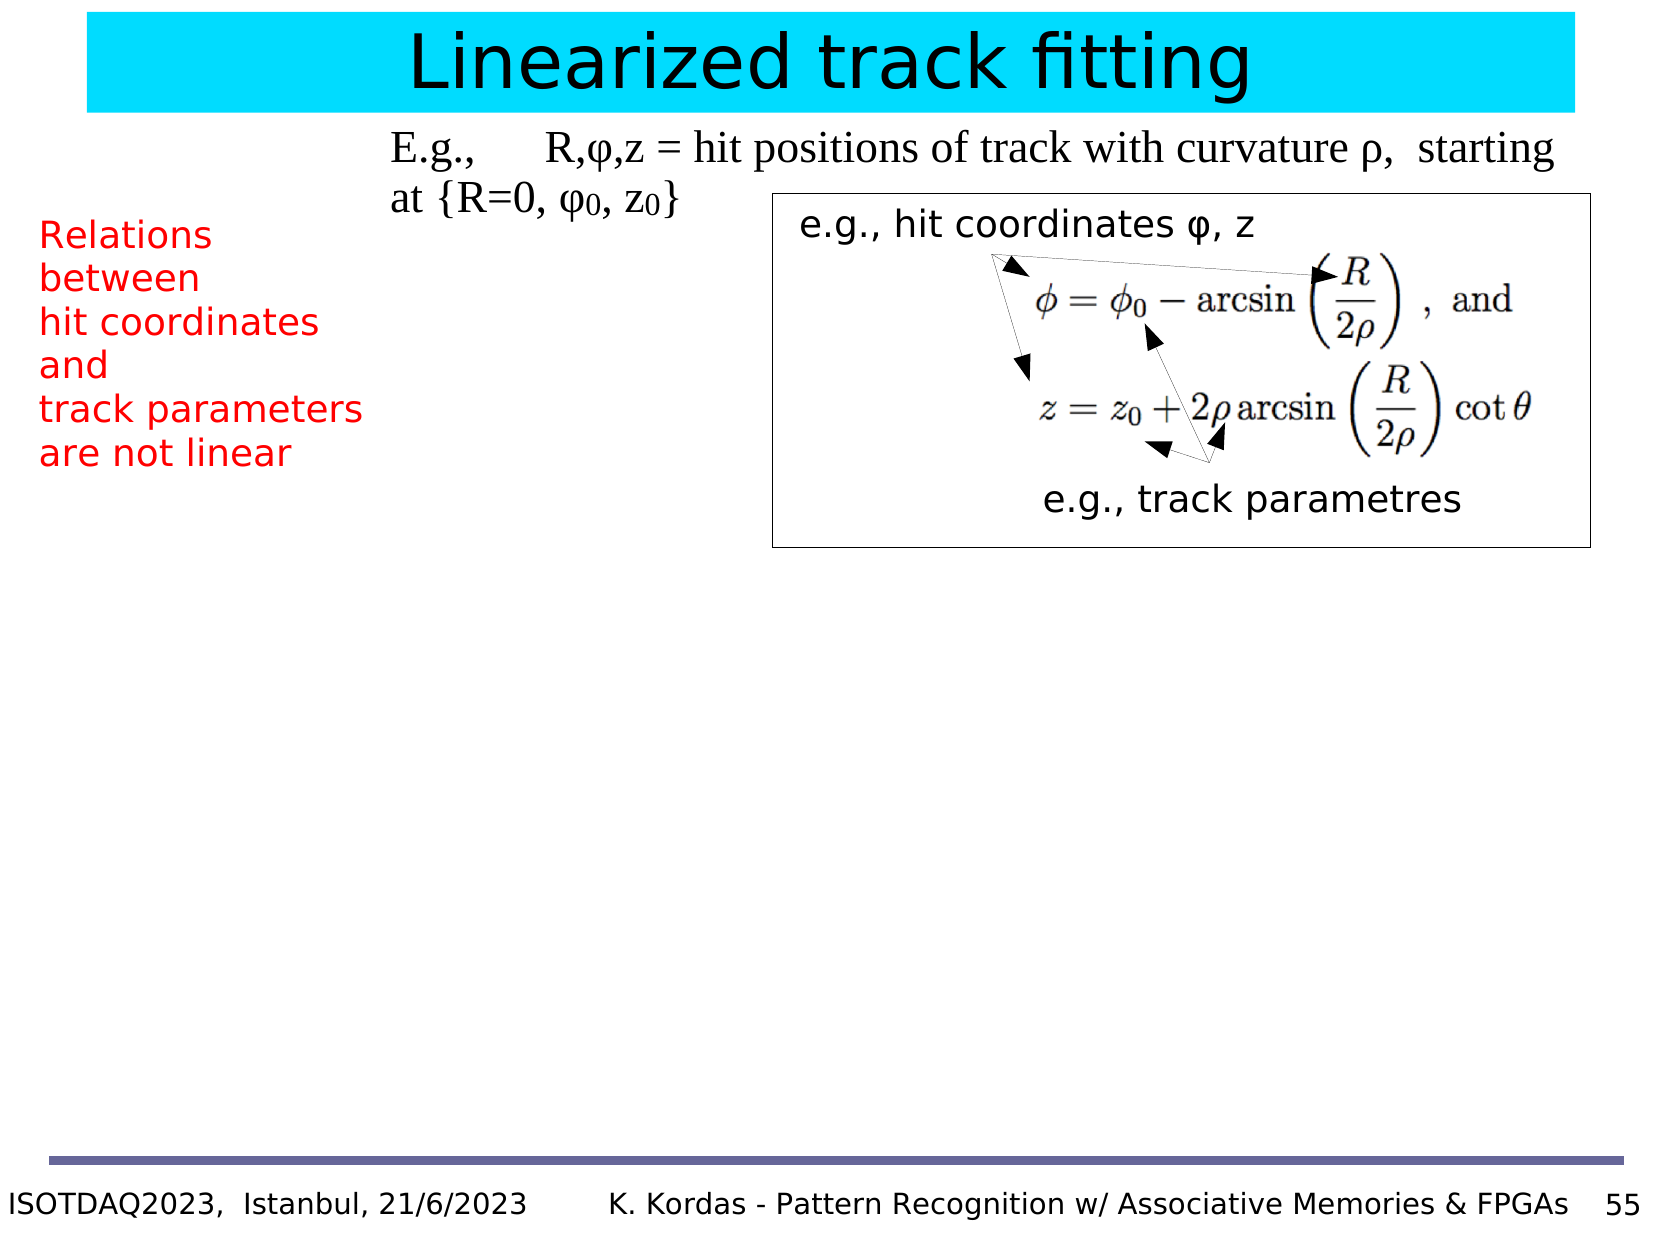

# Linearized track fitting
E.g., R,φ,z = hit positions of track with curvature ρ, starting at {R=0, φ0, z0}
e.g., hit coordinates φ, z
Relations between
hit coordinates and
track parameters are not linear
e.g., track parametres
ISOTDAQ2023, Istanbul, 21/6/2023
K. Kordas - Pattern Recognition w/ Associative Memories & FPGAs
55